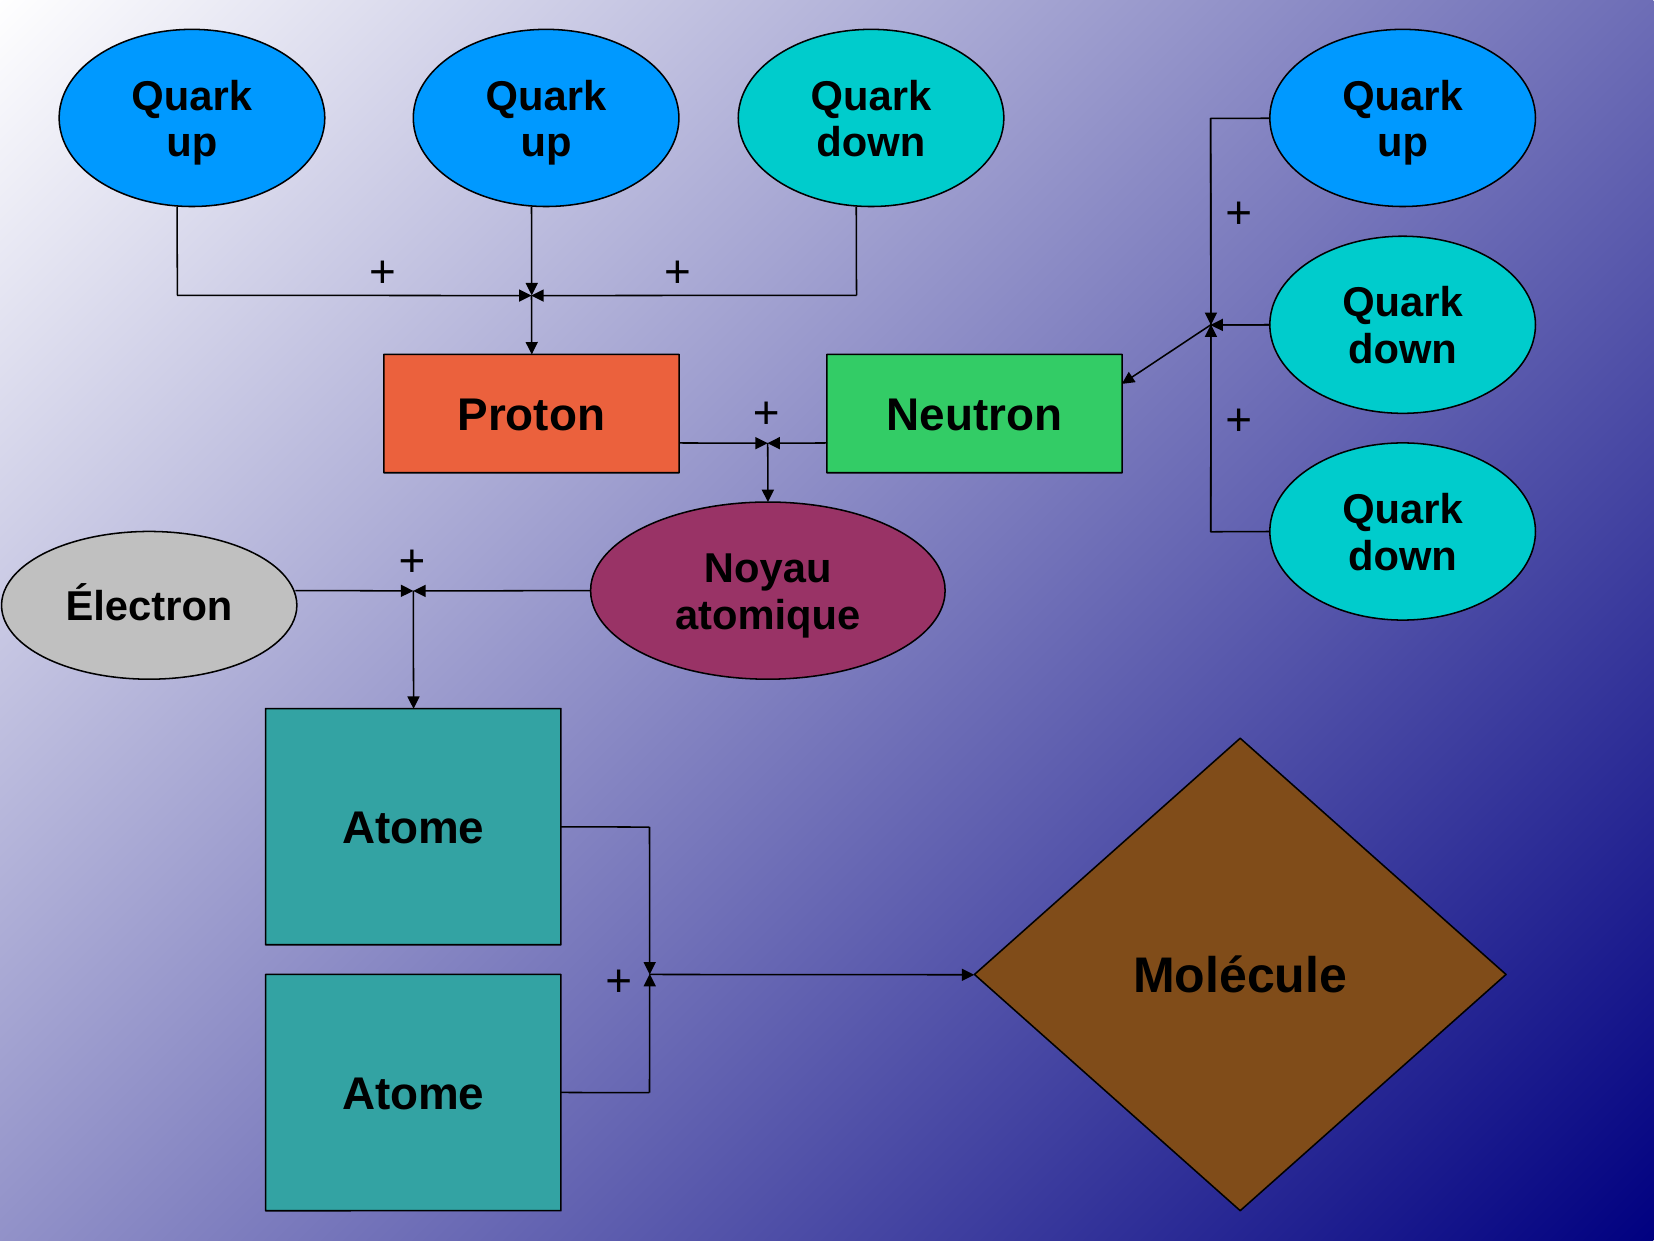

Quark up
Quark up
Quark down
Quark up
+
+
+
Quark down
Proton
Neutron
+
+
Quark down
Noyau atomique
+
Électron
Atome
Molécule
+
Atome